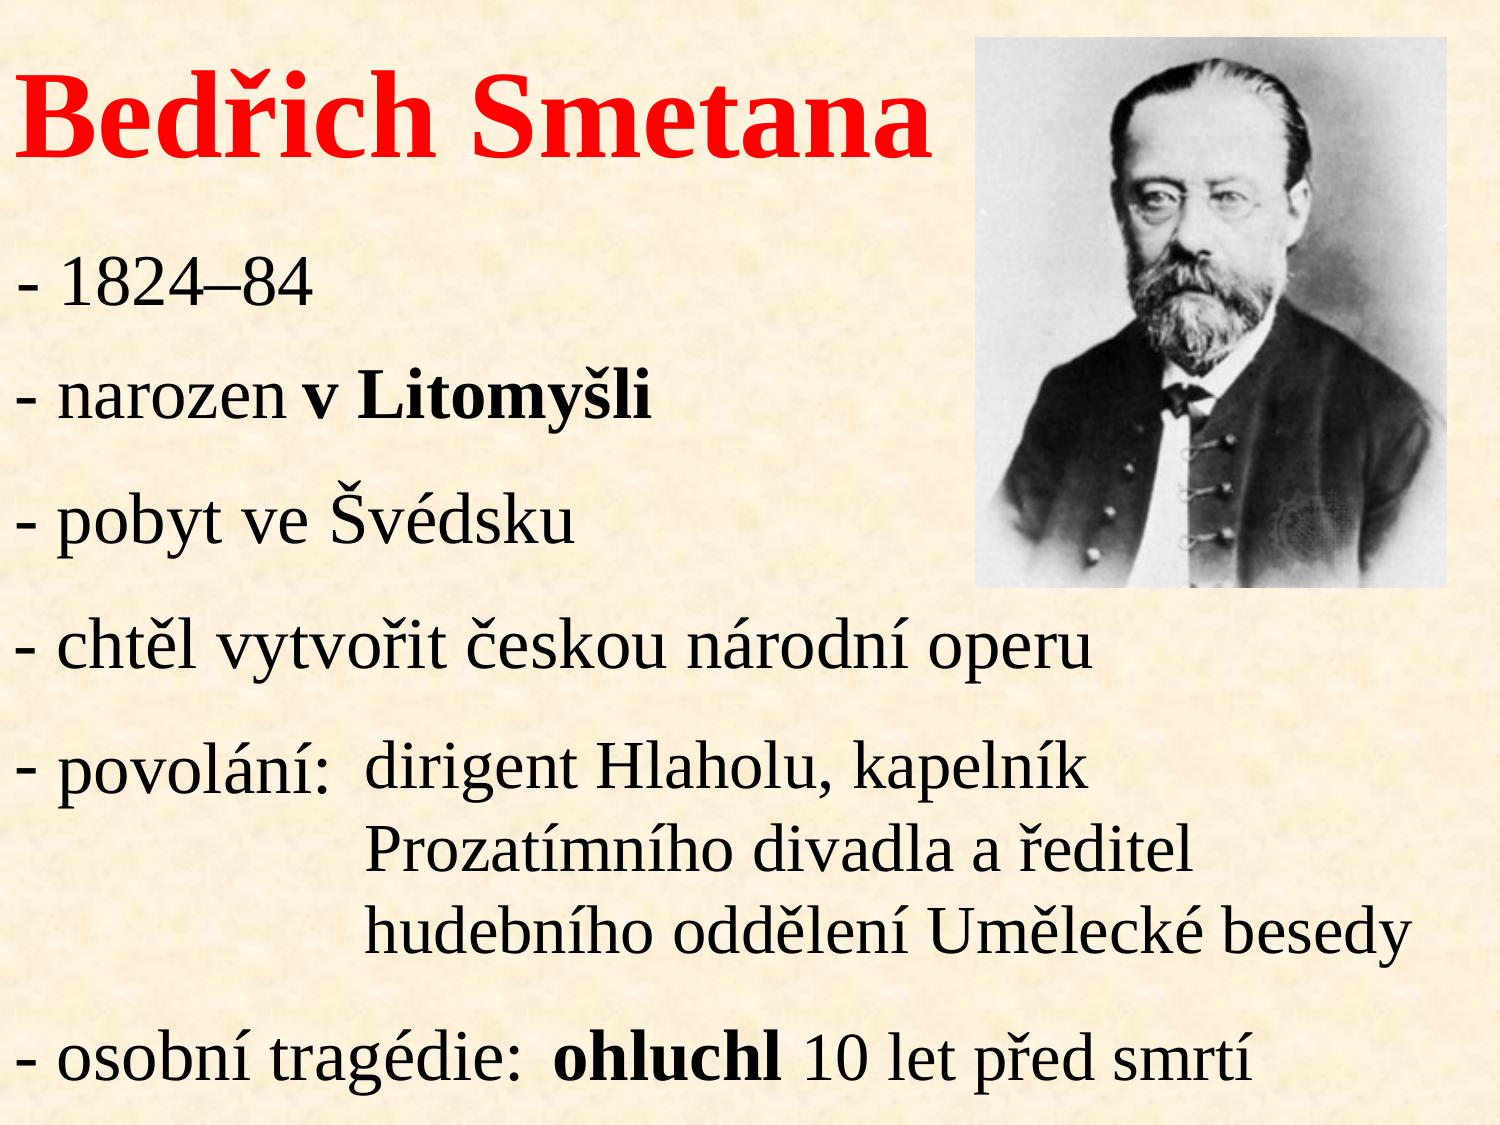

Bedřich Smetana
- 1824–84
- narozen
v Litomyšli
- pobyt ve Švédsku
- chtěl vytvořit českou národní operu
 povolání:
dirigent Hlaholu, kapelník Prozatímního divadla a ředitel hudebního oddělení Umělecké besedy
- osobní tragédie:
ohluchl 10 let před smrtí